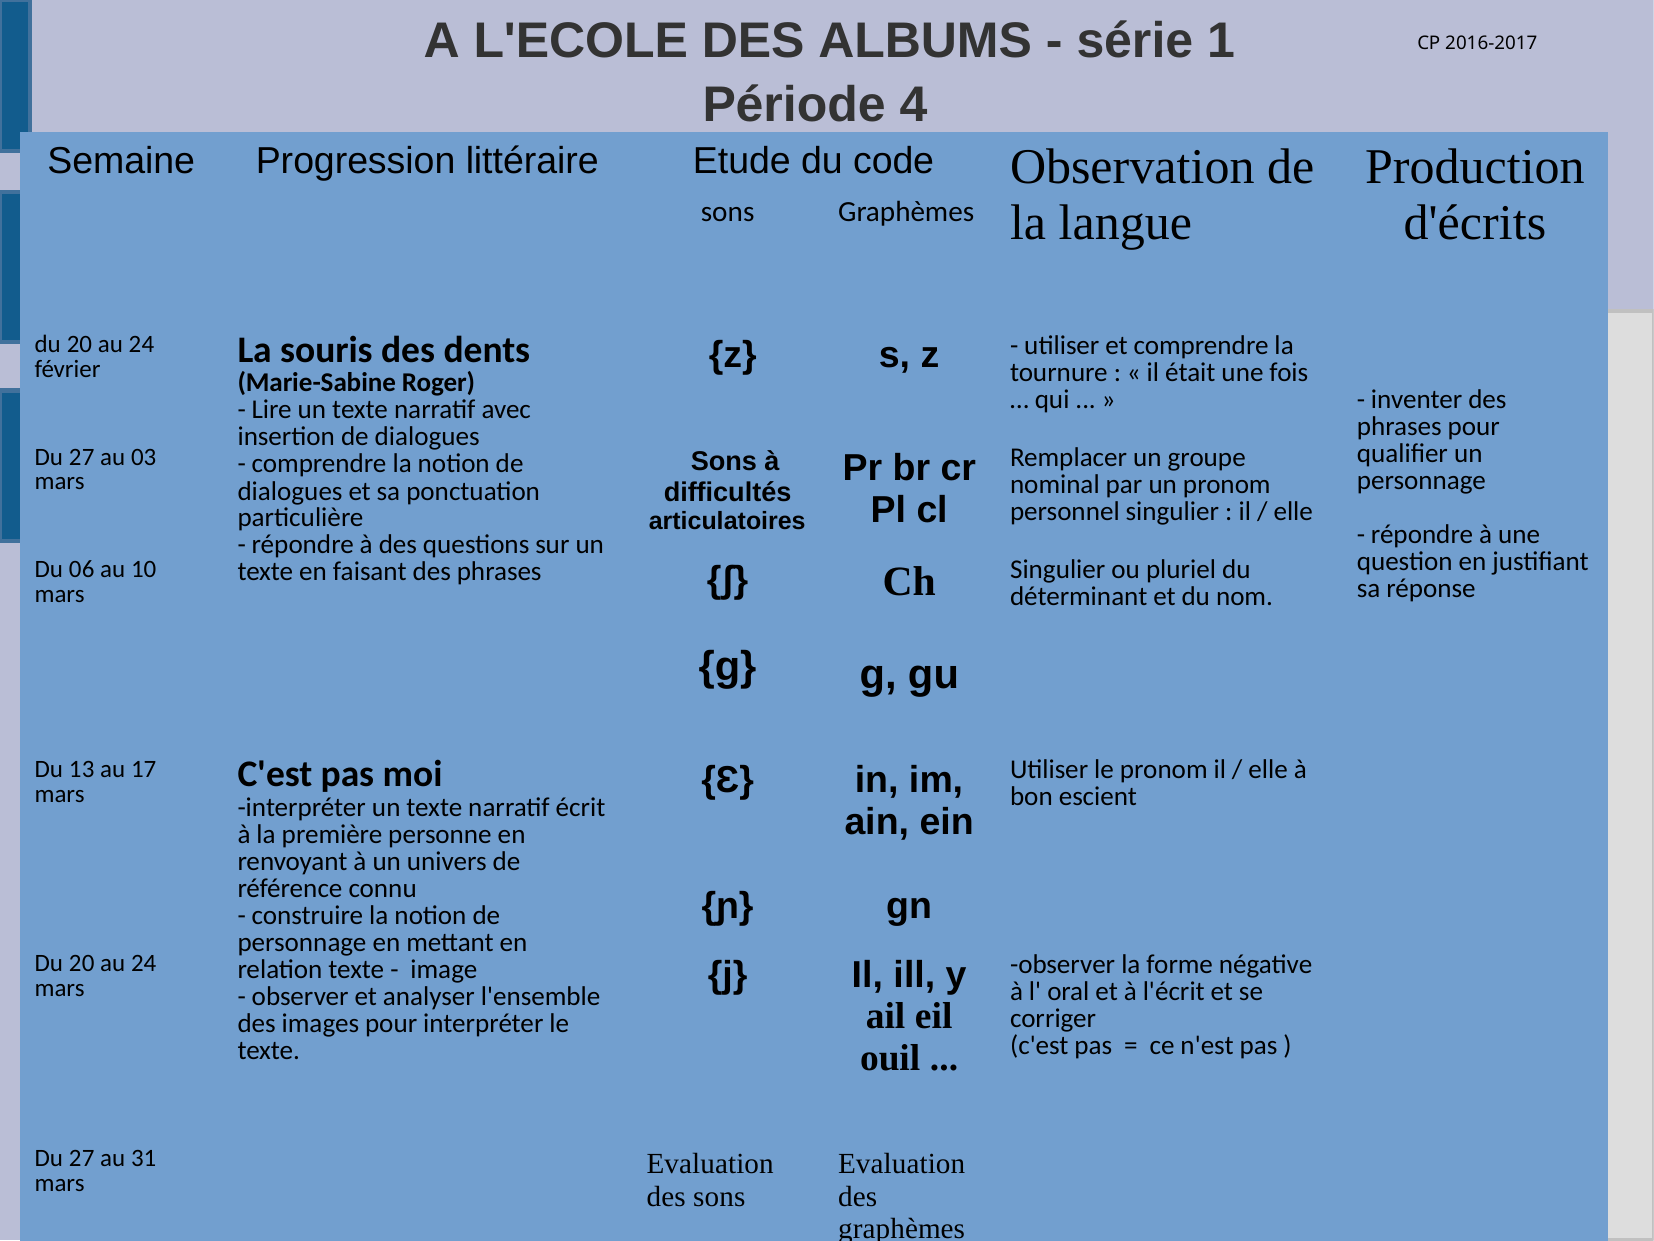

# A L'ECOLE DES ALBUMS - série 1 Période 4
CP 2016-2017
| Semaine | Progression littéraire | Etude du code | | Observation de la langue | Production d'écrits |
| --- | --- | --- | --- | --- | --- |
| | | sons | Graphèmes | | |
| du 20 au 24 février | La souris des dents (Marie-Sabine Roger) - Lire un texte narratif avec insertion de dialogues - comprendre la notion de dialogues et sa ponctuation particulière - répondre à des questions sur un texte en faisant des phrases | {z} | s, z | - utiliser et comprendre la tournure : « il était une fois … qui ... » | - inventer des phrases pour qualifier un personnage - répondre à une question en justifiant sa réponse |
| Du 27 au 03 mars | | Sons à difficultés articulatoires | Pr br cr Pl cl | Remplacer un groupe nominal par un pronom personnel singulier : il / elle | |
| Du 06 au 10 mars | | {ʃ} {g} | Ch g, gu | Singulier ou pluriel du déterminant et du nom. | |
| Du 13 au 17 mars | C'est pas moi -interpréter un texte narratif écrit à la première personne en renvoyant à un univers de référence connu - construire la notion de personnage en mettant en relation texte - image - observer et analyser l'ensemble des images pour interpréter le texte. | {Ɛ} {ɲ} | in, im, ain, ein gn | Utiliser le pronom il / elle à bon escient | |
| Du 20 au 24 mars | | {j} | Il, ill, y ail eil ouil ... | -observer la forme négative à l' oral et à l'écrit et se corriger (c'est pas = ce n'est pas ) | |
| Du 27 au 31 mars | | Evaluation des sons | Evaluation des graphèmes | | |